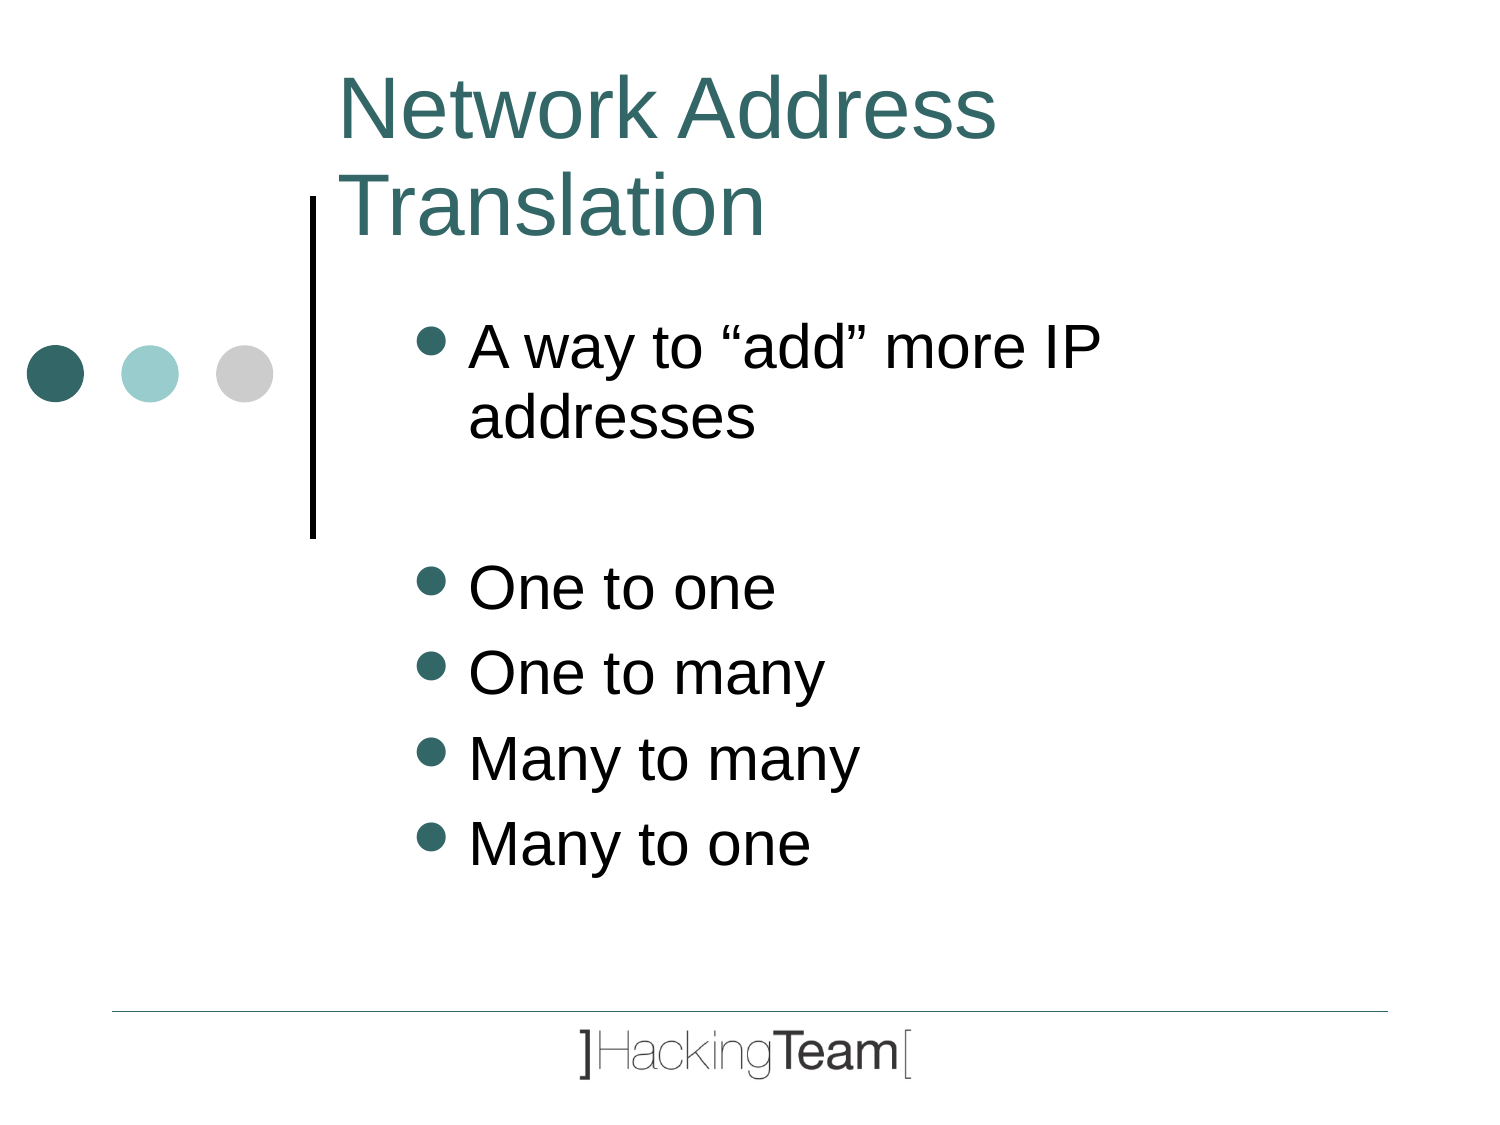

# Network Address Translation
A way to “add” more IP addresses
One to one
One to many
Many to many
Many to one